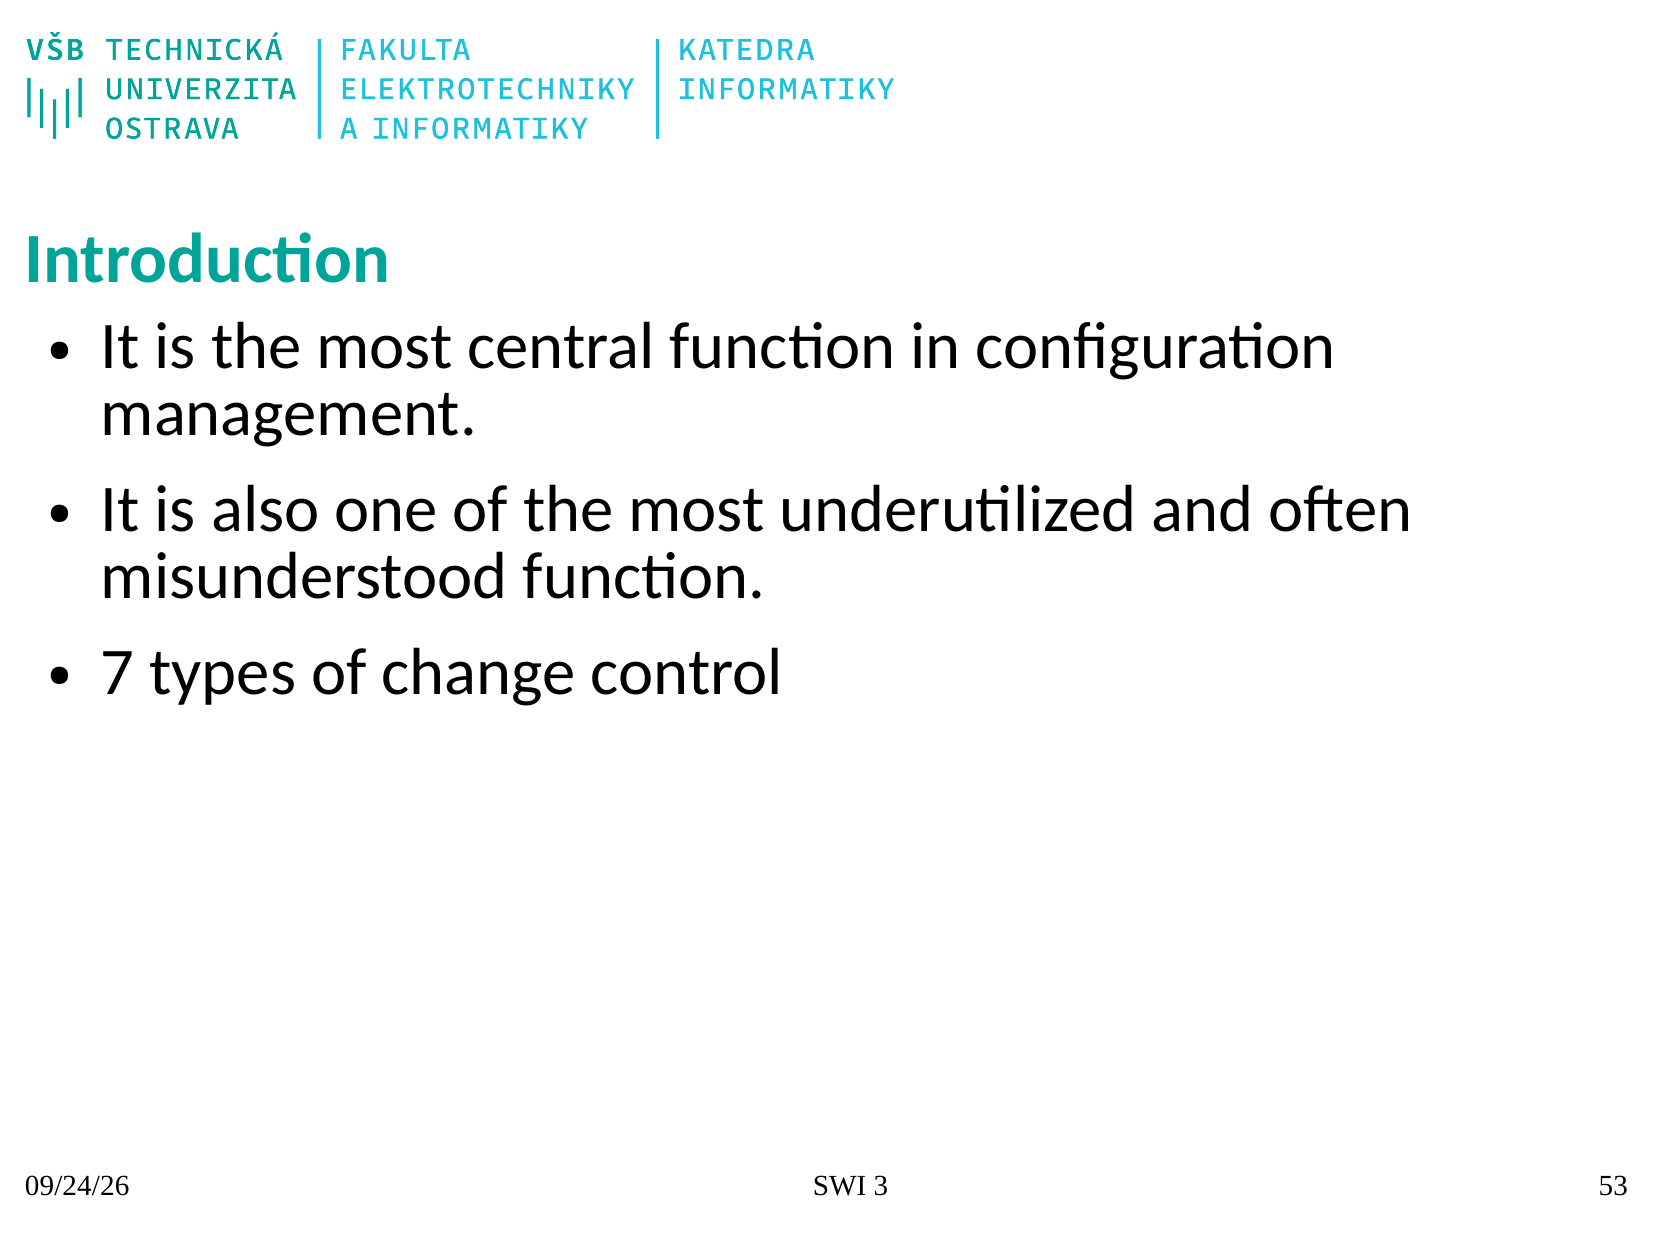

# Introduction
It is the most central function in configuration management.
It is also one of the most underutilized and often misunderstood function.
7 types of change control
SWI 3
53